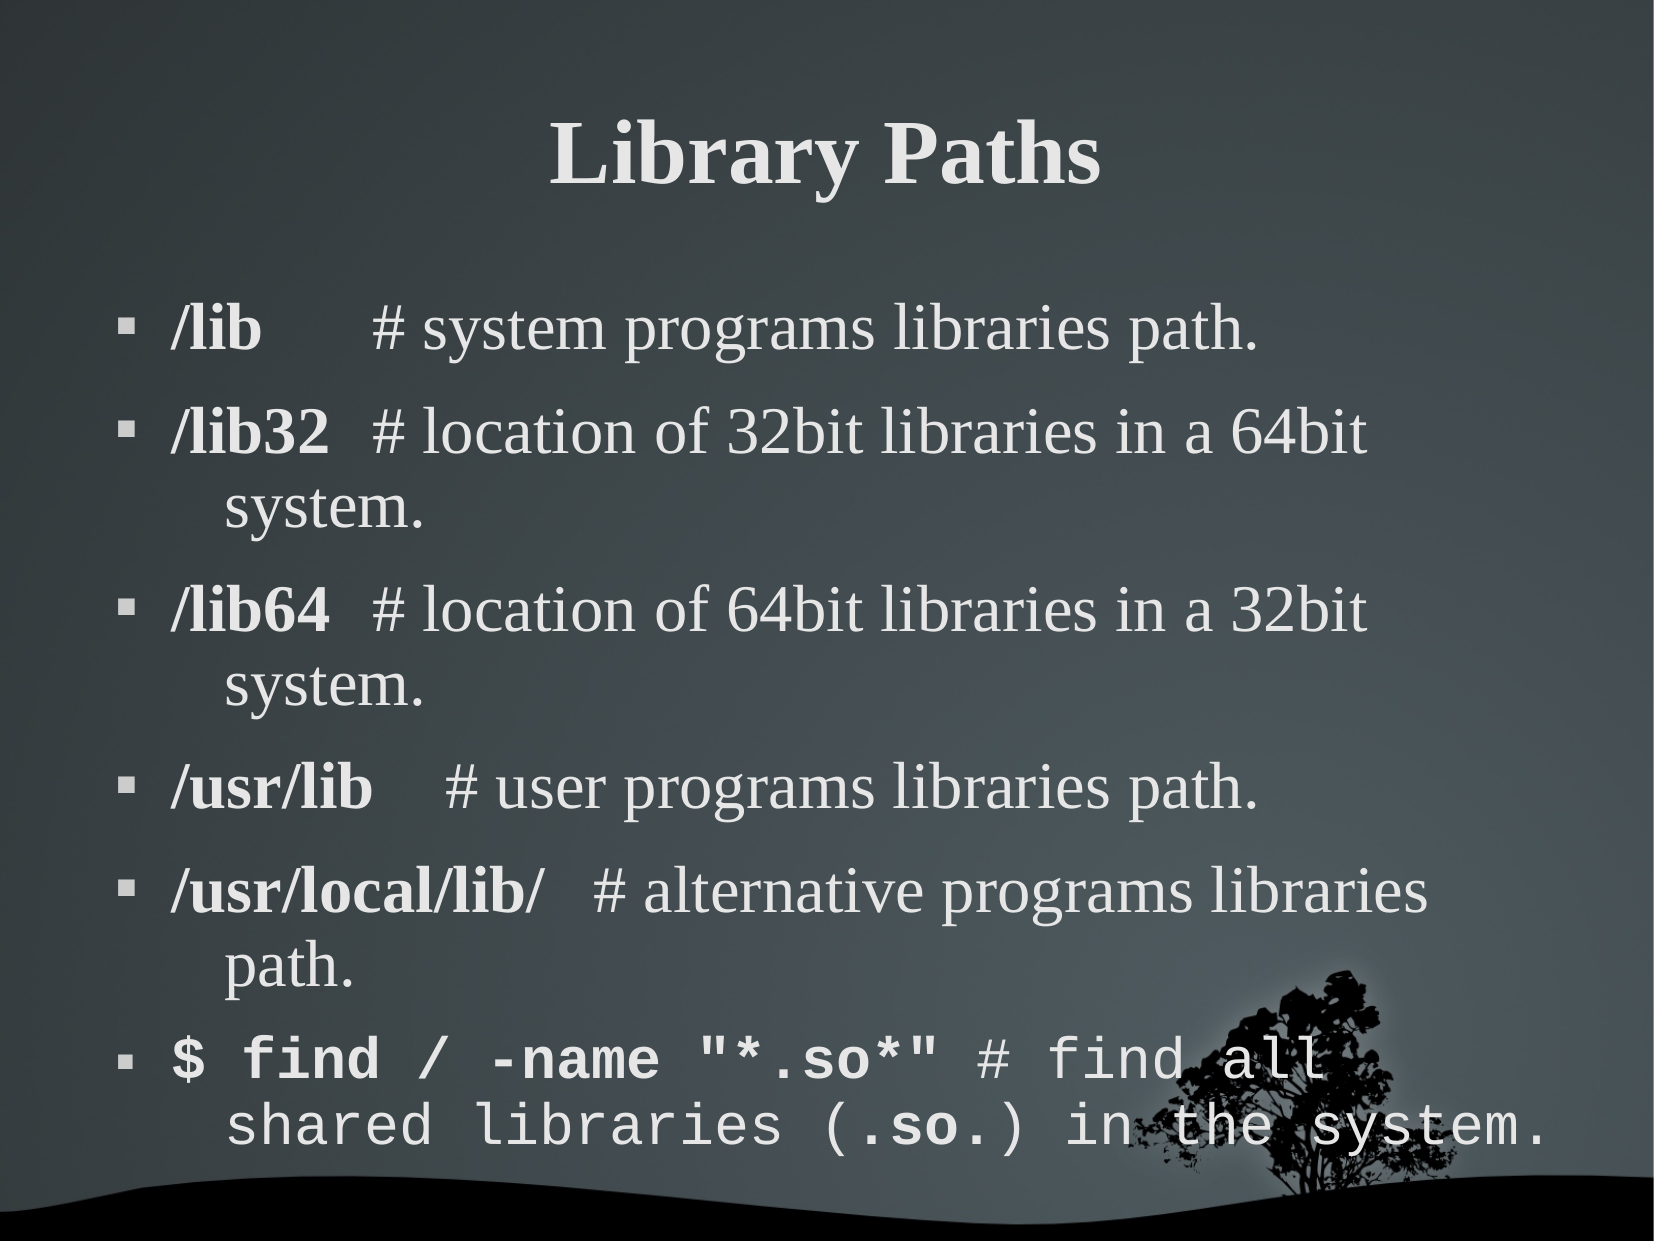

# Library Paths
/lib		# system programs libraries path.
/lib32	# location of 32bit libraries in a 64bit system.
/lib64	# location of 64bit libraries in a 32bit system.
/usr/lib	# user programs libraries path.
/usr/local/lib/ 	# alternative programs libraries path.
$ find / -name "*.so*" # find all shared libraries (.so.) in the system.